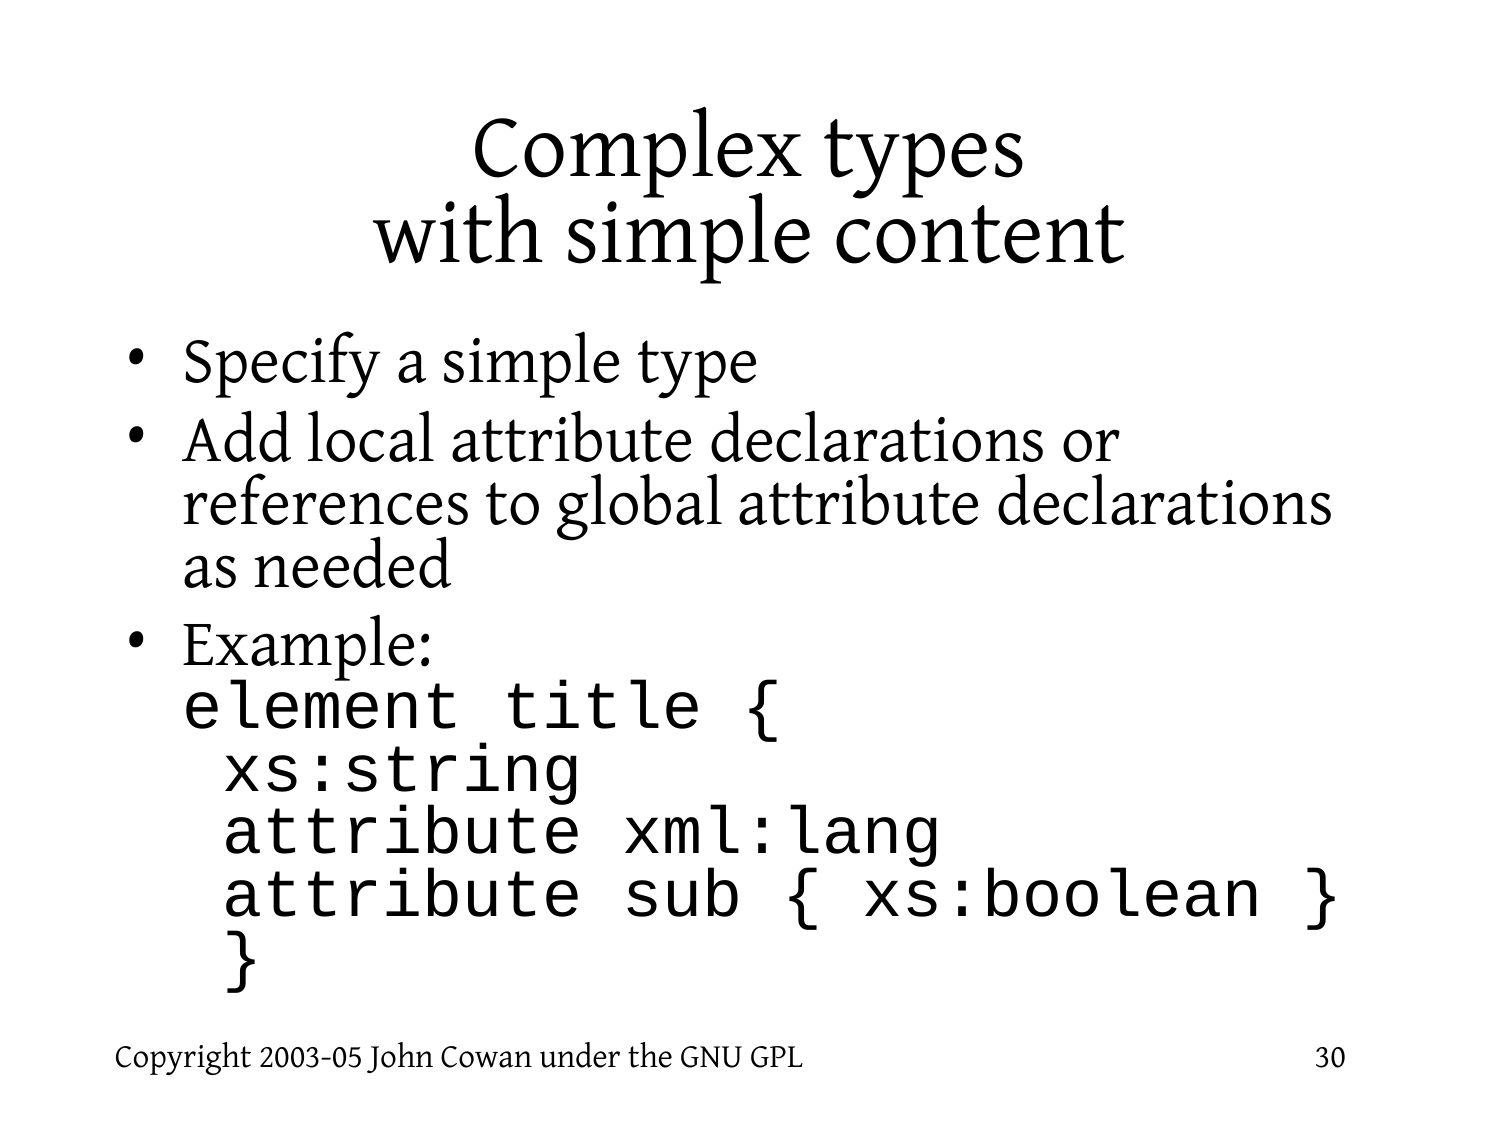

# Complex types with simple content
Specify a simple type
Add local attribute declarations or references to global attribute declarations as needed
Example:
element title {
 xs:string
 attribute xml:lang
 attribute sub { xs:boolean }
 }